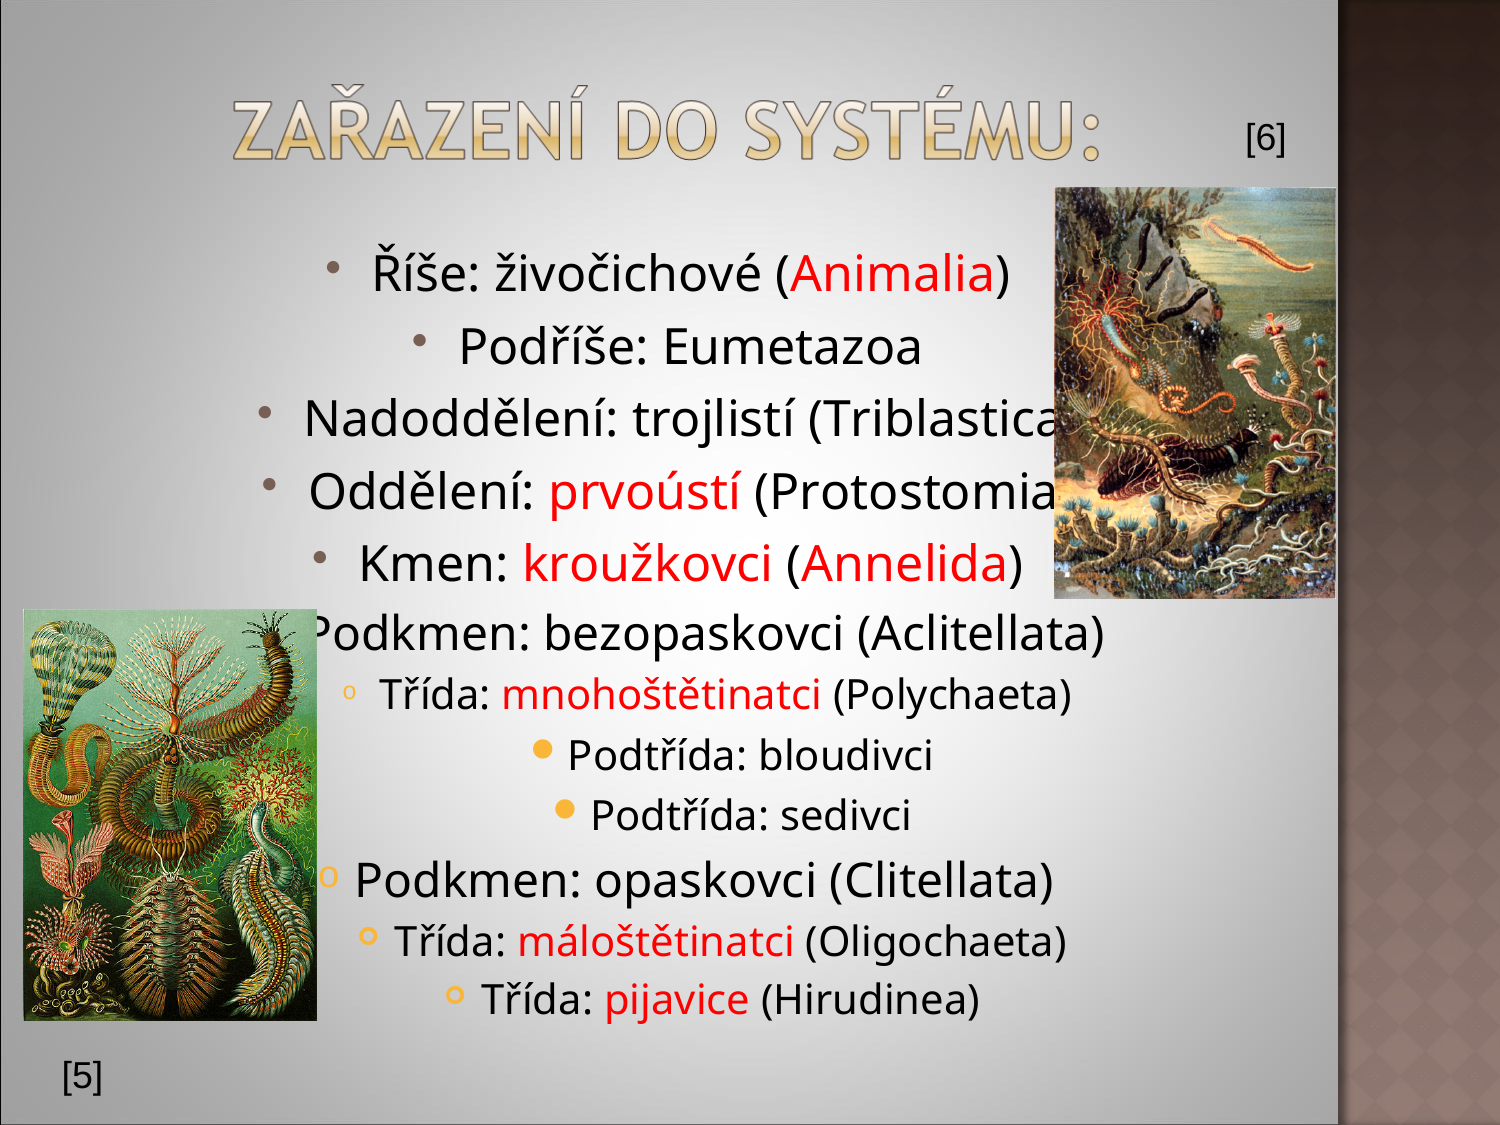

[6]
# Říše: živočichové (Animalia)
Podříše: Eumetazoa
Nadoddělení: trojlistí (Triblastica)
Oddělení: prvoústí (Protostomia)
Kmen: kroužkovci (Annelida)
Podkmen: bezopaskovci (Aclitellata)
Třída: mnohoštětinatci (Polychaeta)
Podtřída: bloudivci
Podtřída: sedivci
Podkmen: opaskovci (Clitellata)
Třída: máloštětinatci (Oligochaeta)
Třída: pijavice (Hirudinea)
[5]